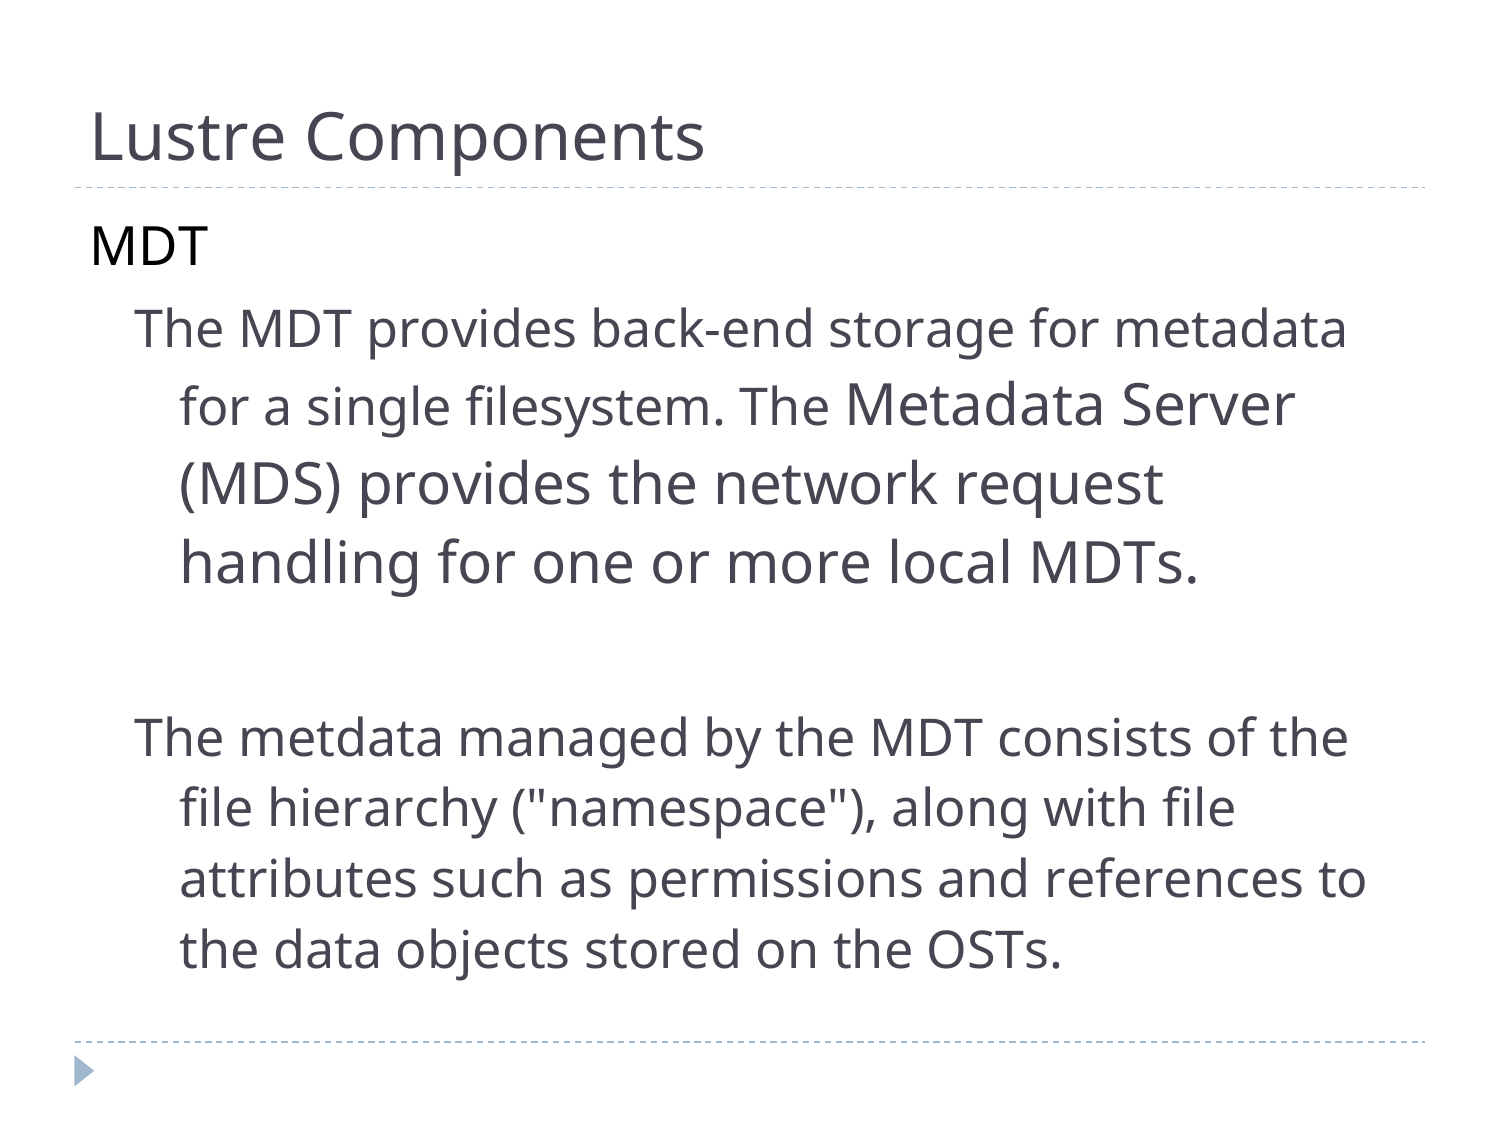

# Lustre Components
MDT
The MDT provides back-end storage for metadata for a single filesystem. The Metadata Server (MDS) provides the network request handling for one or more local MDTs.
The metdata managed by the MDT consists of the file hierarchy ("namespace"), along with file attributes such as permissions and references to the data objects stored on the OSTs.